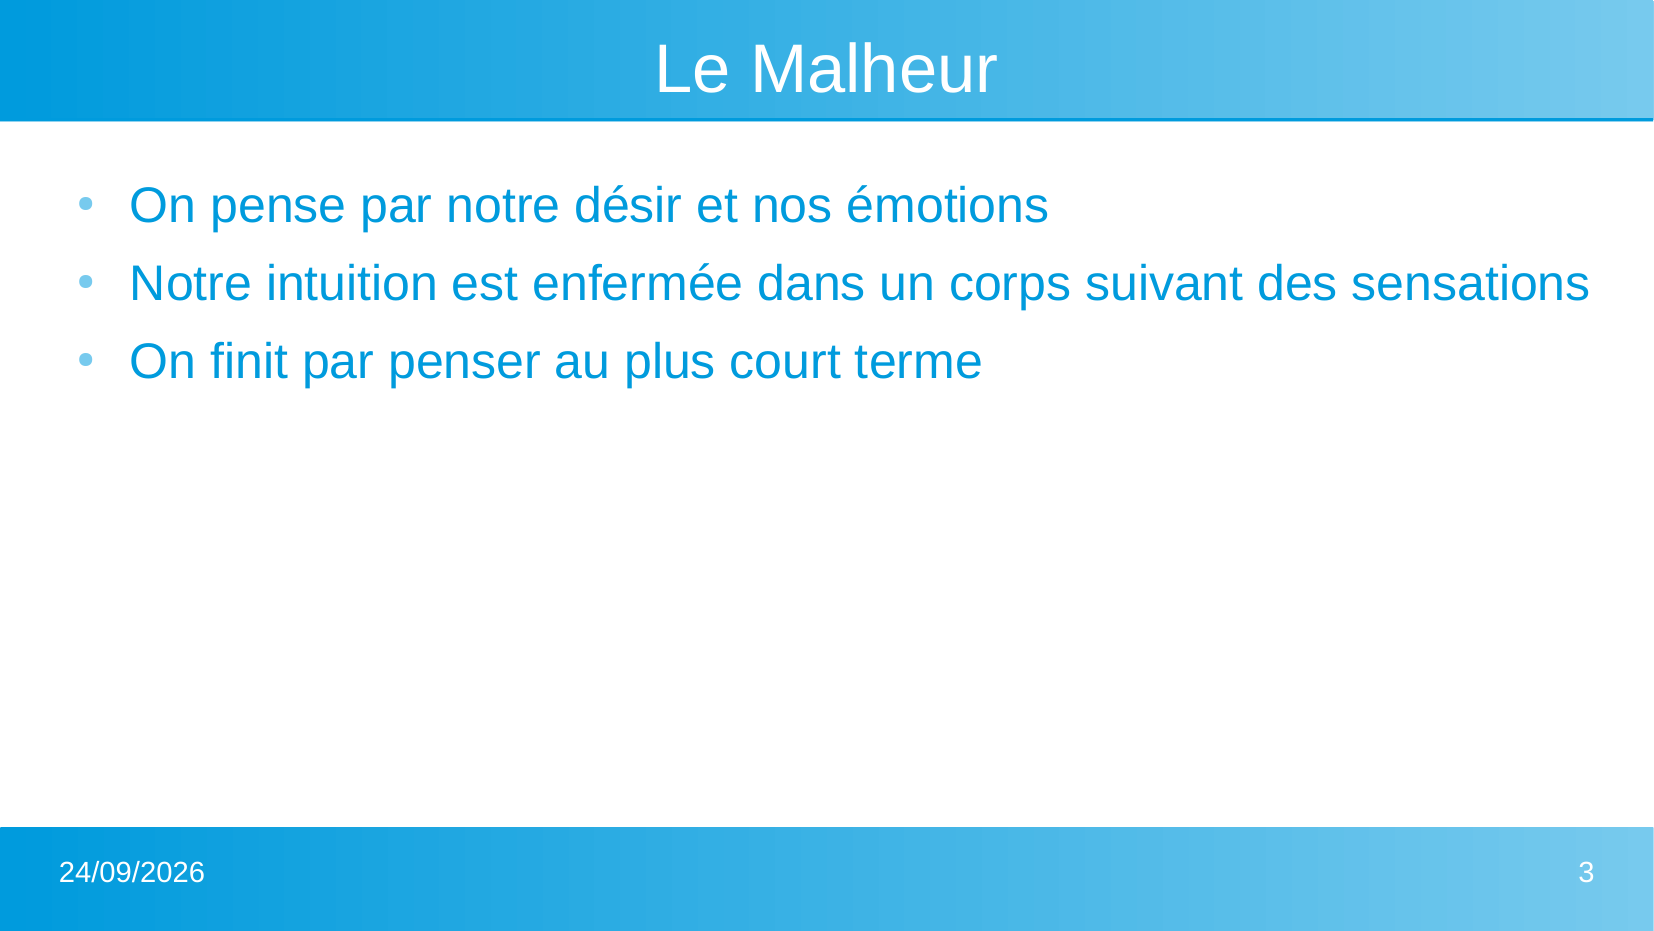

# Le Malheur
On pense par notre désir et nos émotions
Notre intuition est enfermée dans un corps suivant des sensations
On finit par penser au plus court terme
3